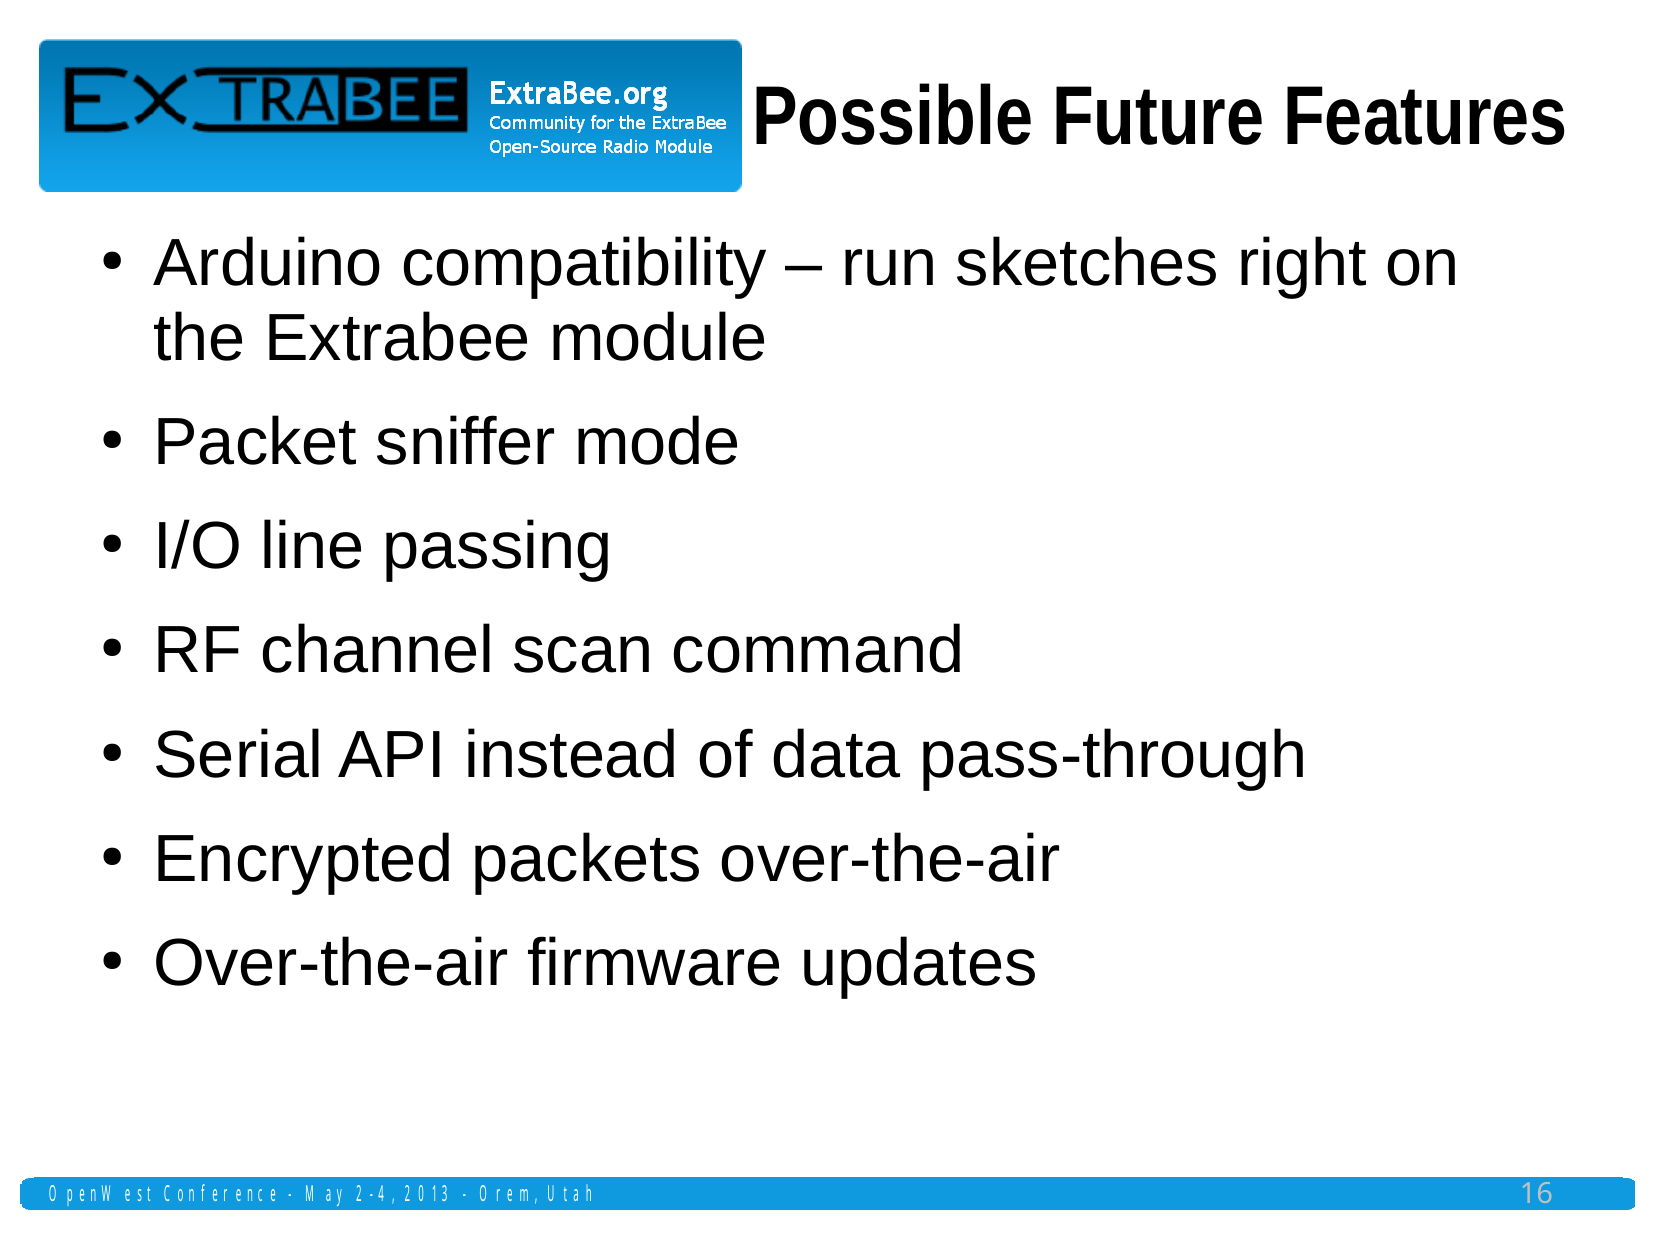

# Possible Future Features
Arduino compatibility – run sketches right on the Extrabee module
Packet sniffer mode
I/O line passing
RF channel scan command
Serial API instead of data pass-through
Encrypted packets over-the-air
Over-the-air firmware updates